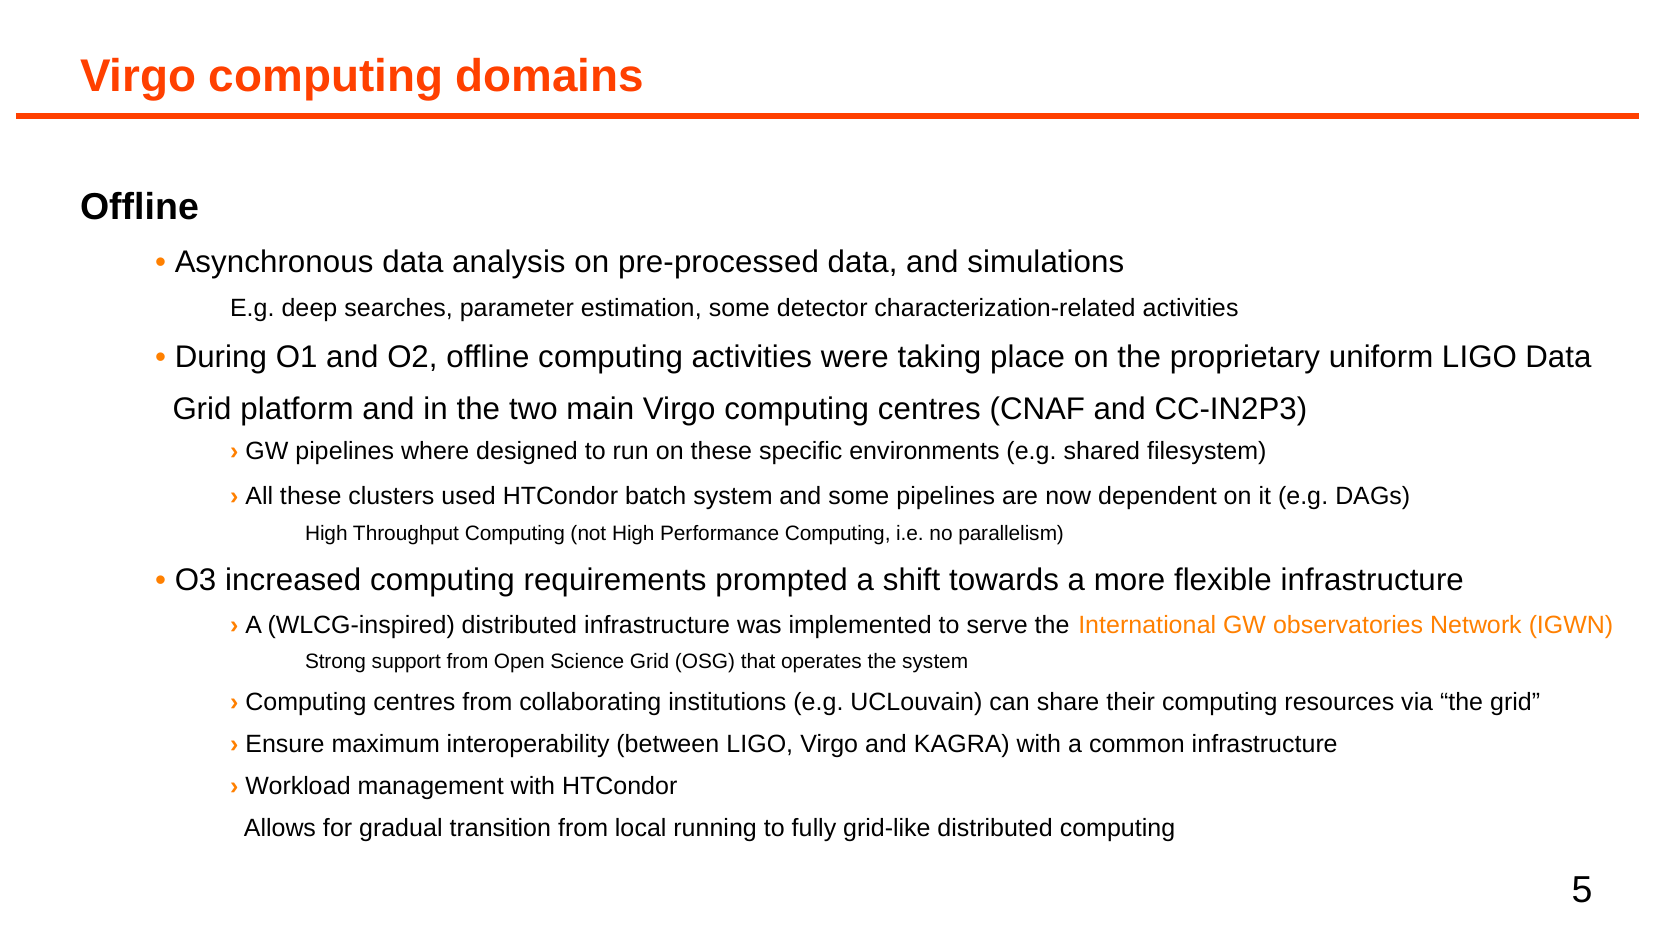

Virgo computing domains
Offline
	• Asynchronous data analysis on pre-processed data, and simulations
		E.g. deep searches, parameter estimation, some detector characterization-related activities
	• During O1 and O2, offline computing activities were taking place on the proprietary uniform LIGO Data
	 Grid platform and in the two main Virgo computing centres (CNAF and CC-IN2P3)
		› GW pipelines where designed to run on these specific environments (e.g. shared filesystem)
		› All these clusters used HTCondor batch system and some pipelines are now dependent on it (e.g. DAGs)
			High Throughput Computing (not High Performance Computing, i.e. no parallelism)
	• O3 increased computing requirements prompted a shift towards a more flexible infrastructure
		› A (WLCG-inspired) distributed infrastructure was implemented to serve the International GW observatories Network (IGWN)
			Strong support from Open Science Grid (OSG) that operates the system
		› Computing centres from collaborating institutions (e.g. UCLouvain) can share their computing resources via “the grid”
		› Ensure maximum interoperability (between LIGO, Virgo and KAGRA) with a common infrastructure
		› Workload management with HTCondor
		 Allows for gradual transition from local running to fully grid-like distributed computing
5